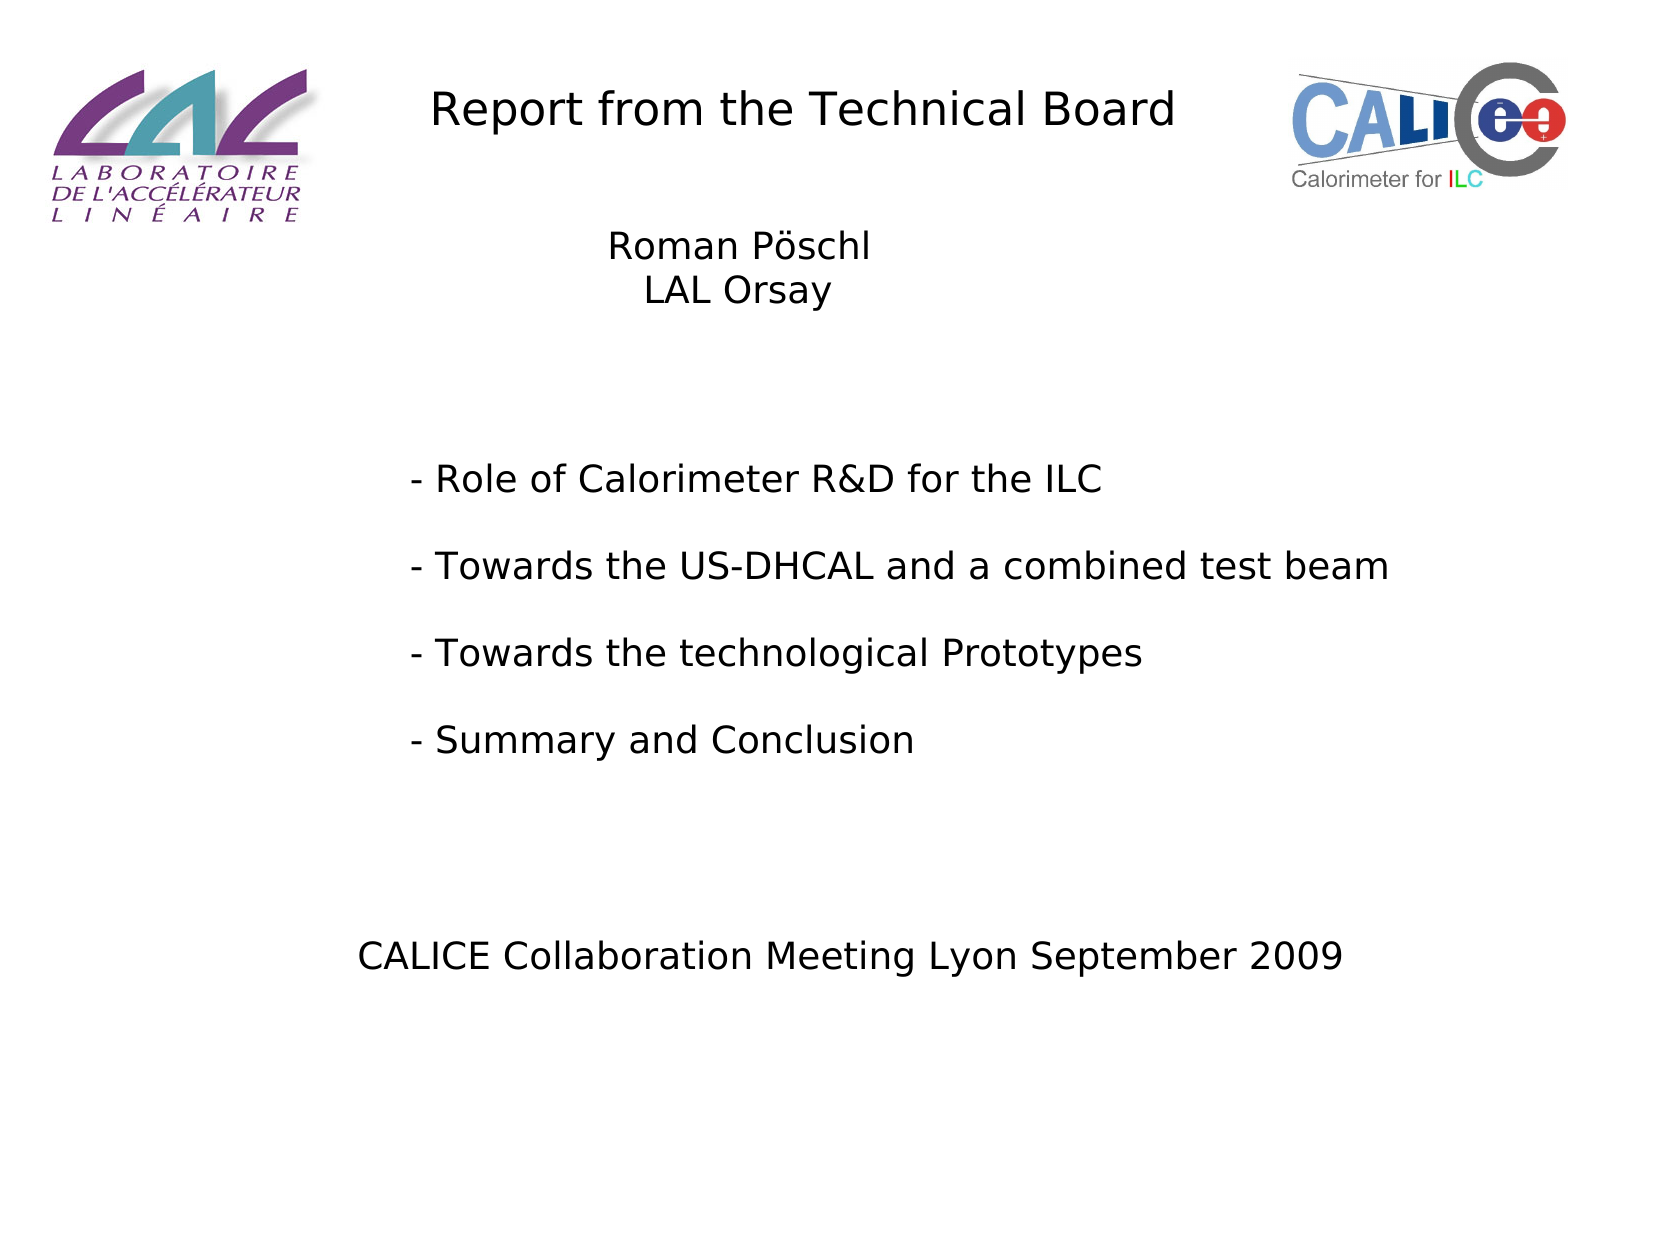

Report from the Technical Board
 Roman Pöschl
 LAL Orsay
- Role of Calorimeter R&D for the ILC
- Towards the US-DHCAL and a combined test beam
- Towards the technological Prototypes
- Summary and Conclusion
CALICE Collaboration Meeting Lyon September 2009